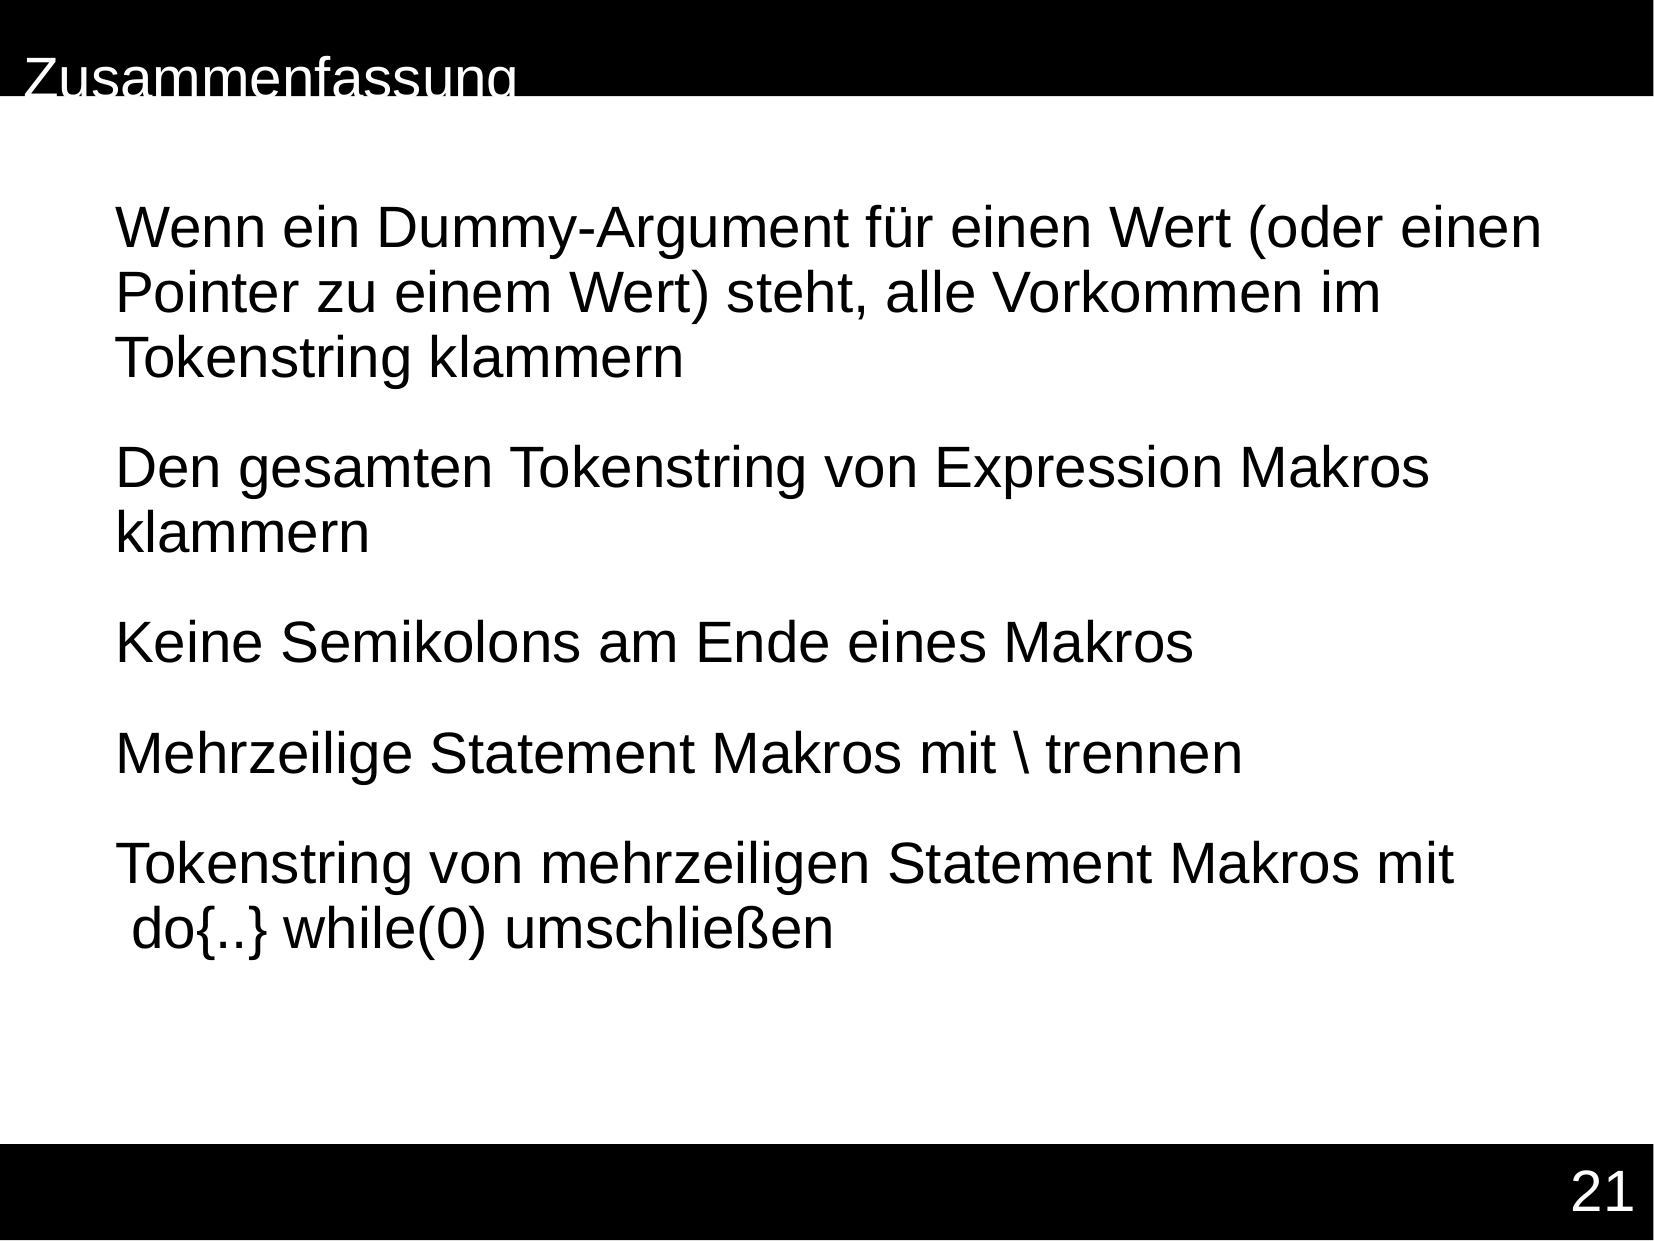

Zusammenfassung
 Wenn ein Dummy-Argument für einen Wert (oder einen Pointer zu einem Wert) steht, alle Vorkommen im Tokenstring klammern
 Den gesamten Tokenstring von Expression Makros klammern
 Keine Semikolons am Ende eines Makros
 Mehrzeilige Statement Makros mit \ trennen
 Tokenstring von mehrzeiligen Statement Makros mit
 do{..} while(0) umschließen
21